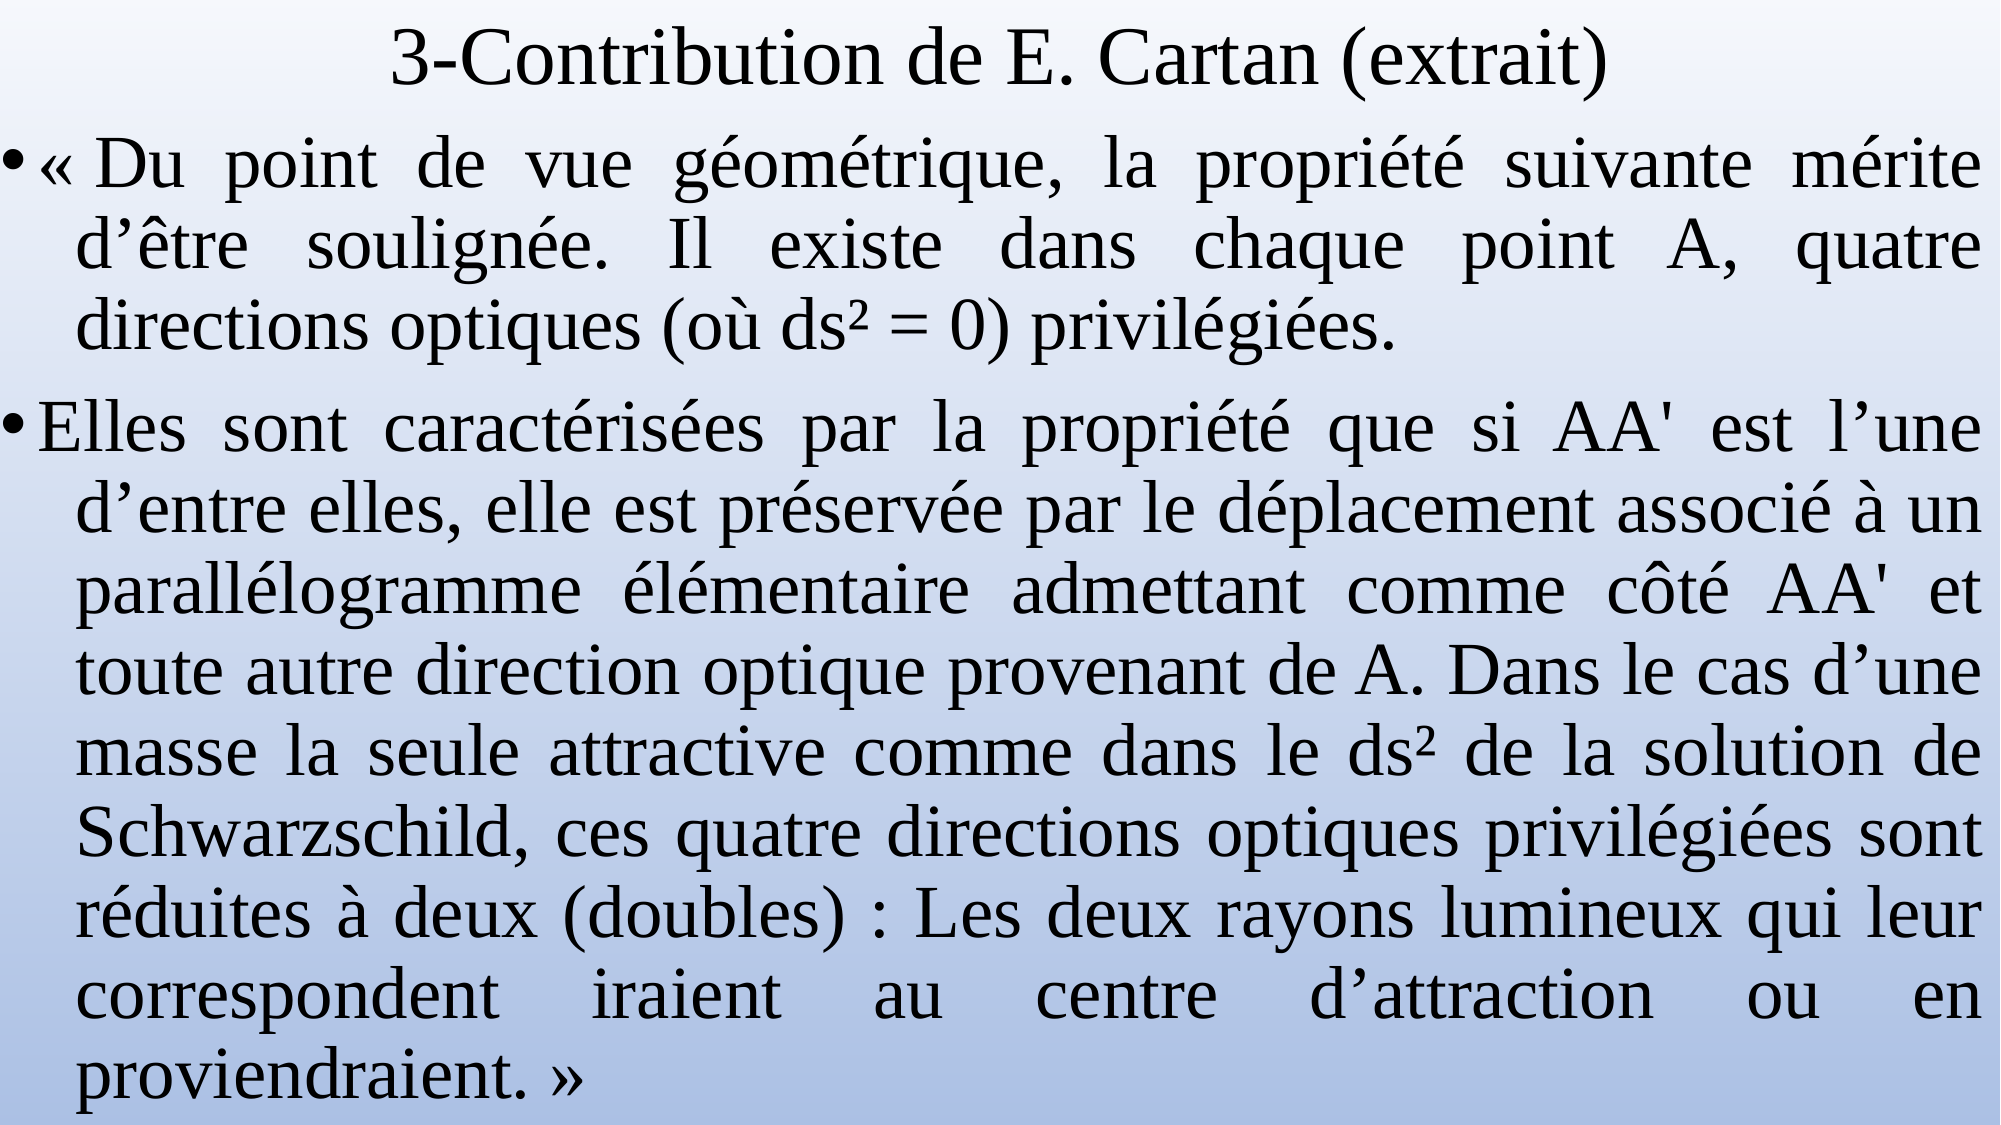

# 3-Contribution de E. Cartan (extrait)
« Du point de vue géométrique, la propriété suivante mérite d’être soulignée. Il existe dans chaque point A, quatre directions optiques (où ds² = 0) privilégiées.
Elles sont caractérisées par la propriété que si AA' est l’une d’entre elles, elle est préservée par le déplacement associé à un parallélogramme élémentaire admettant comme côté AA' et toute autre direction optique provenant de A. Dans le cas d’une masse la seule attractive comme dans le ds² de la solution de Schwarzschild, ces quatre directions optiques privilégiées sont réduites à deux (doubles) : Les deux rayons lumineux qui leur correspondent iraient au centre d’attraction ou en proviendraient. »